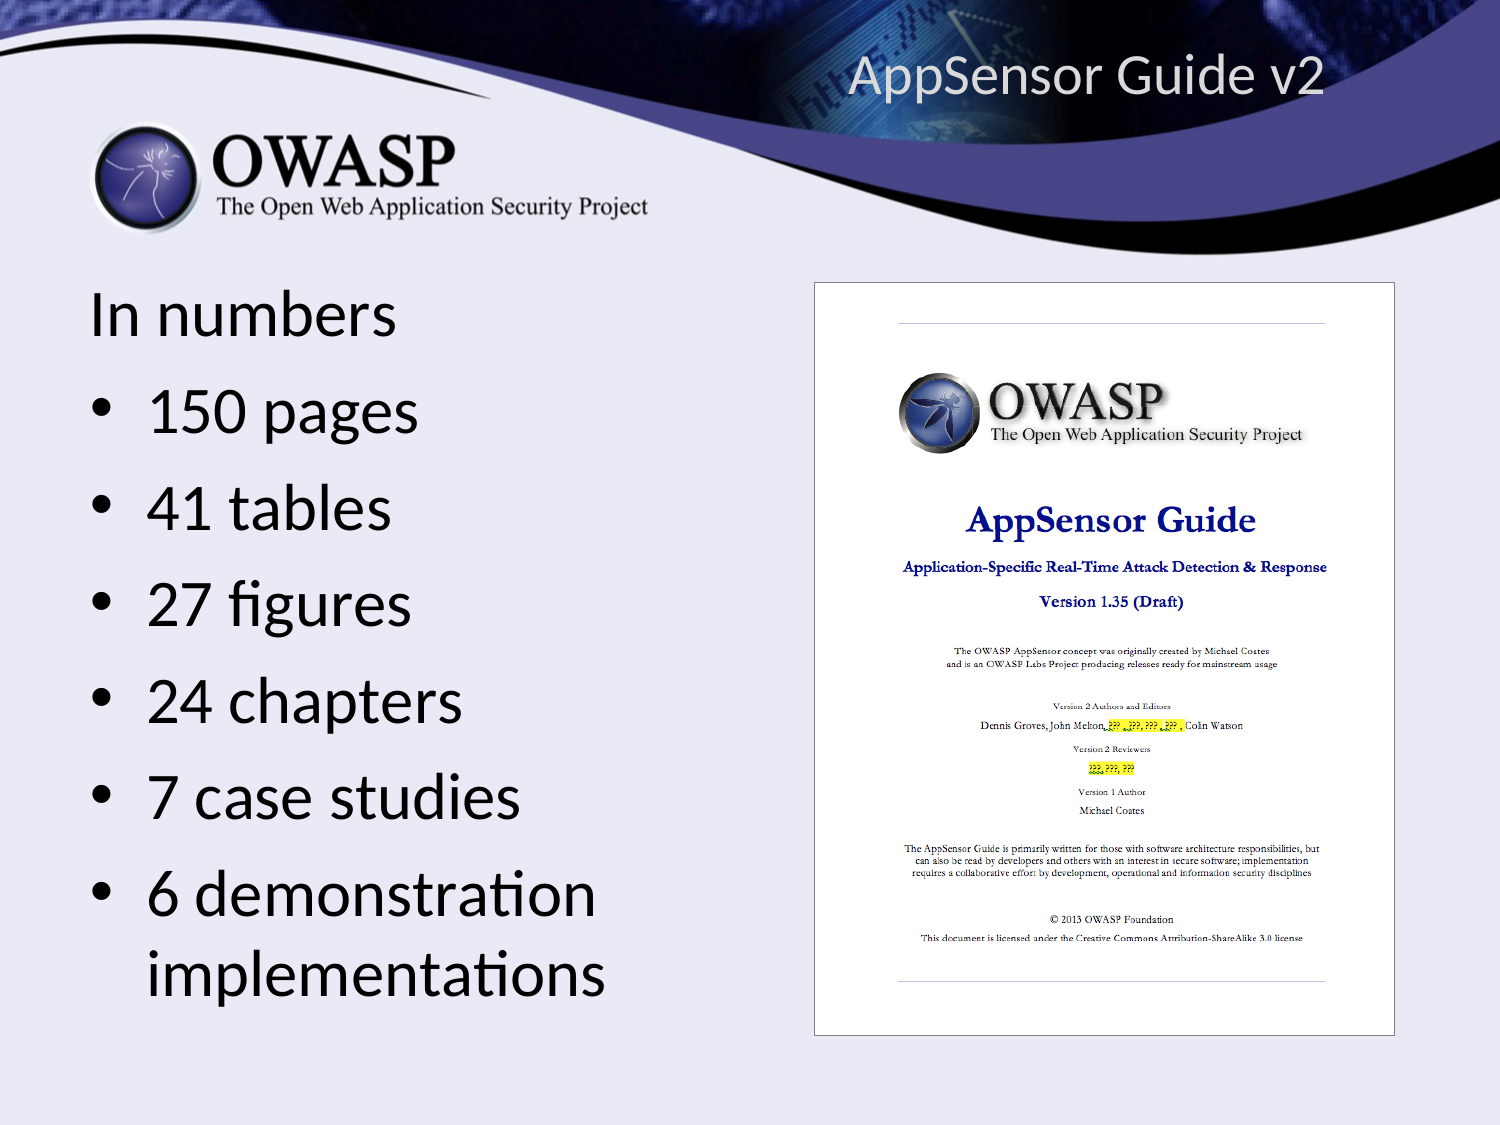

# AppSensor Guide v2
In numbers
150 pages
41 tables
27 figures
24 chapters
7 case studies
6 demonstration implementations